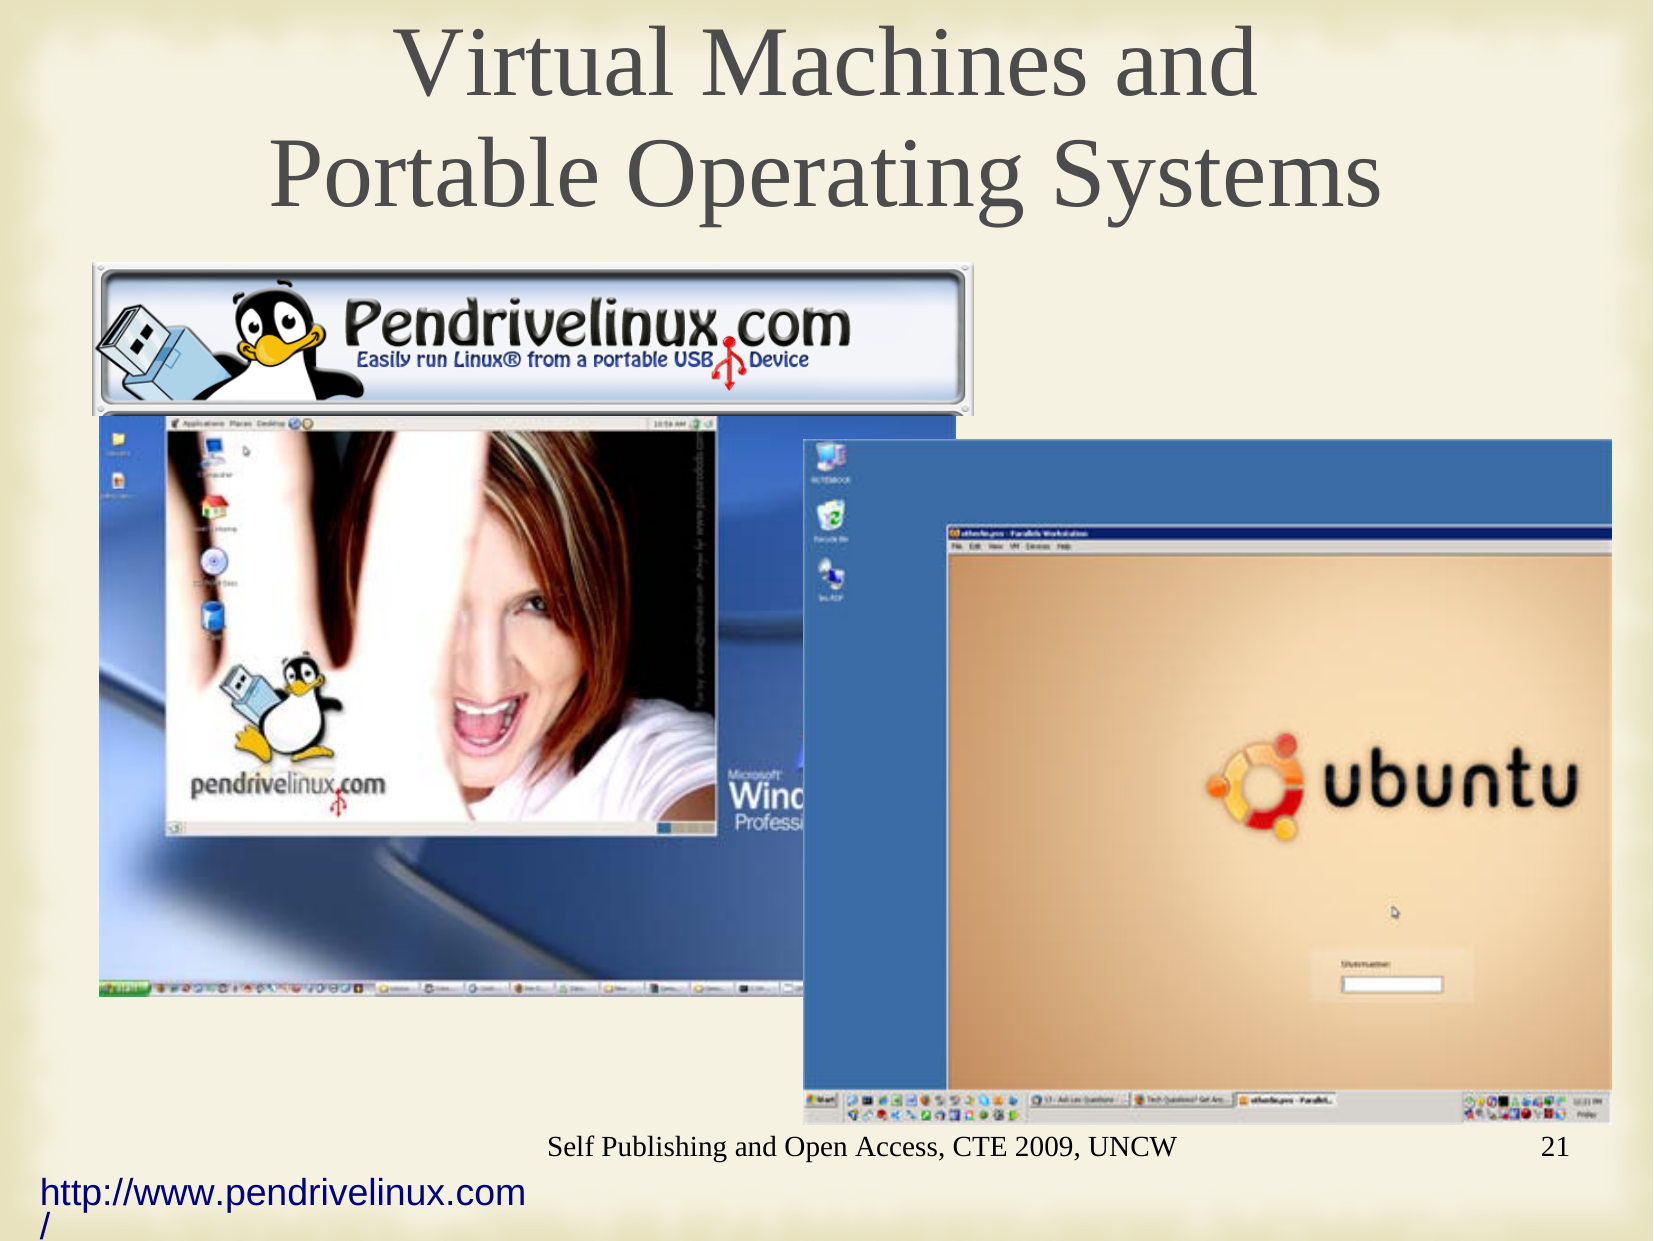

# Virtual Machines and Portable Operating Systems
Self Publishing and Open Access, CTE 2009, UNCW
21
http://www.pendrivelinux.com/